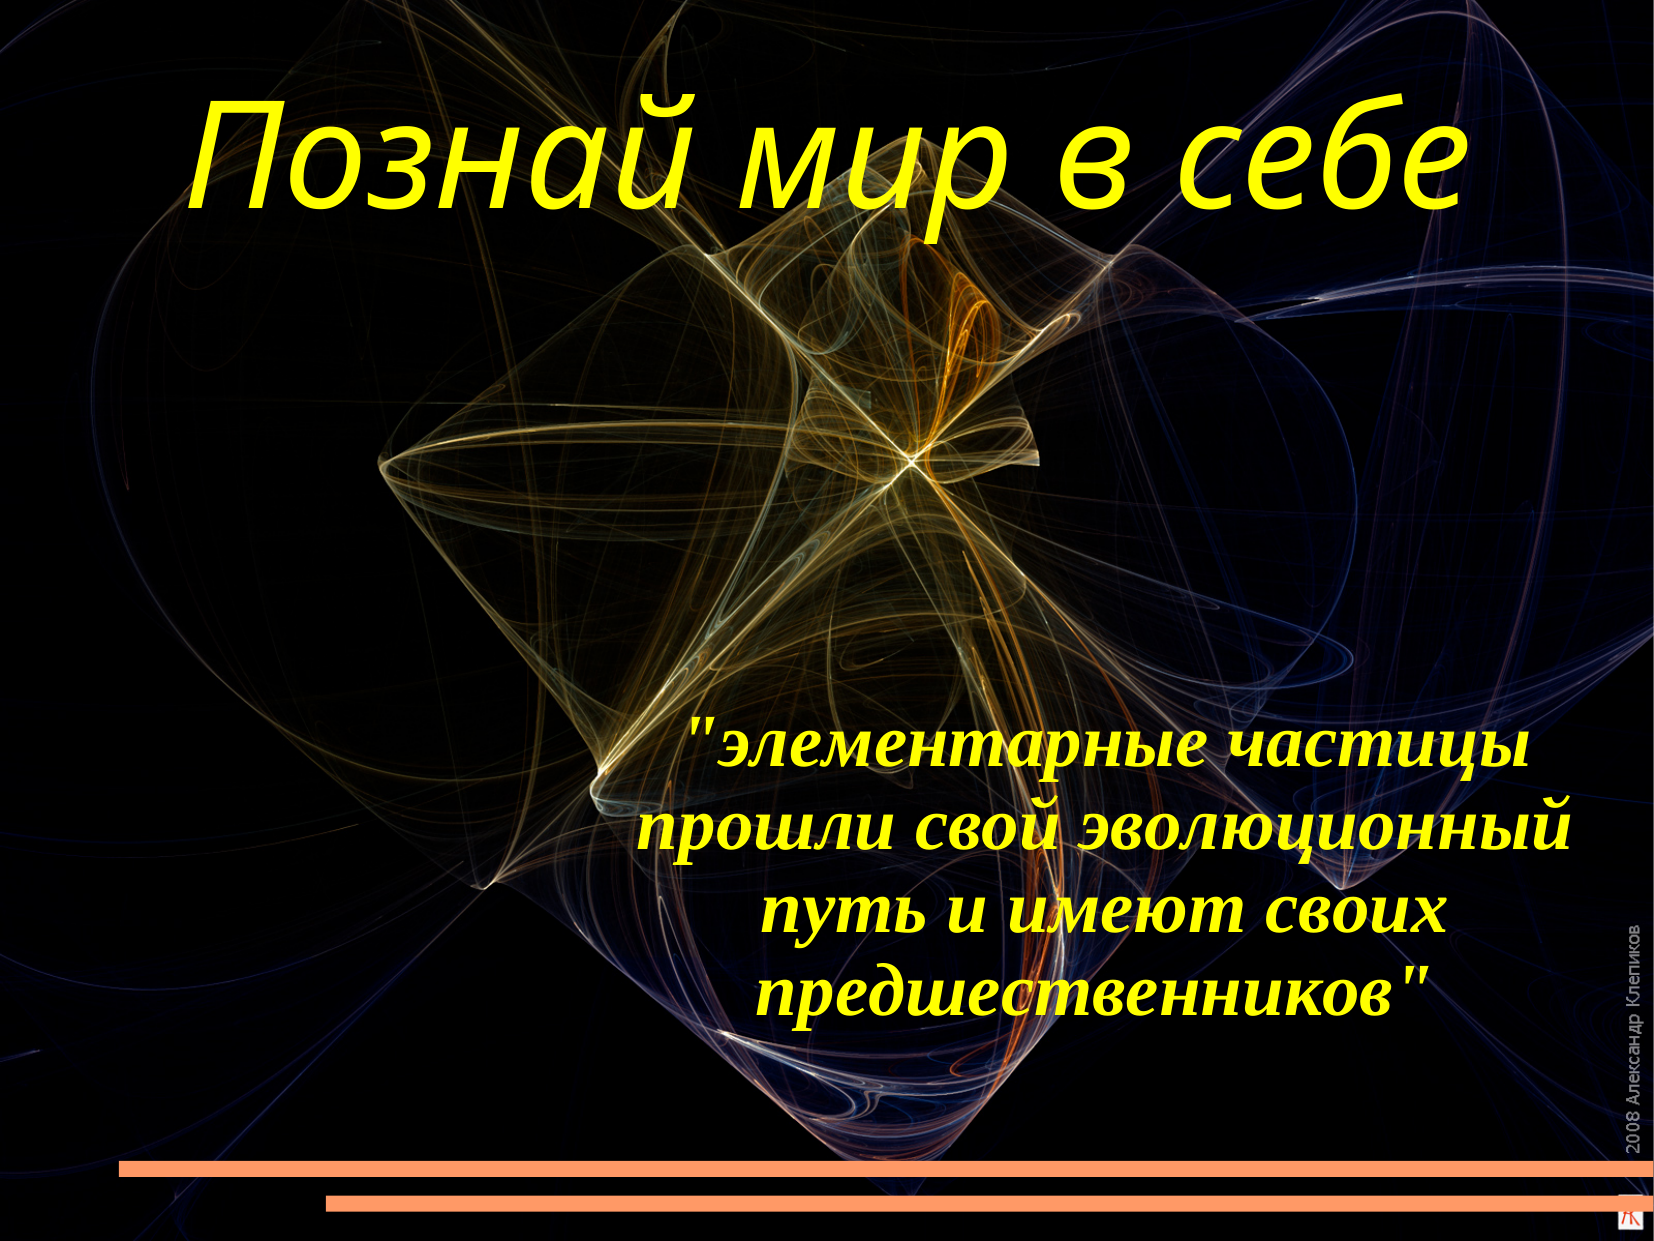

# Познай мир в себе
"элементарные частицы прошли свой эволюционный путь и имеют своих предшественников"